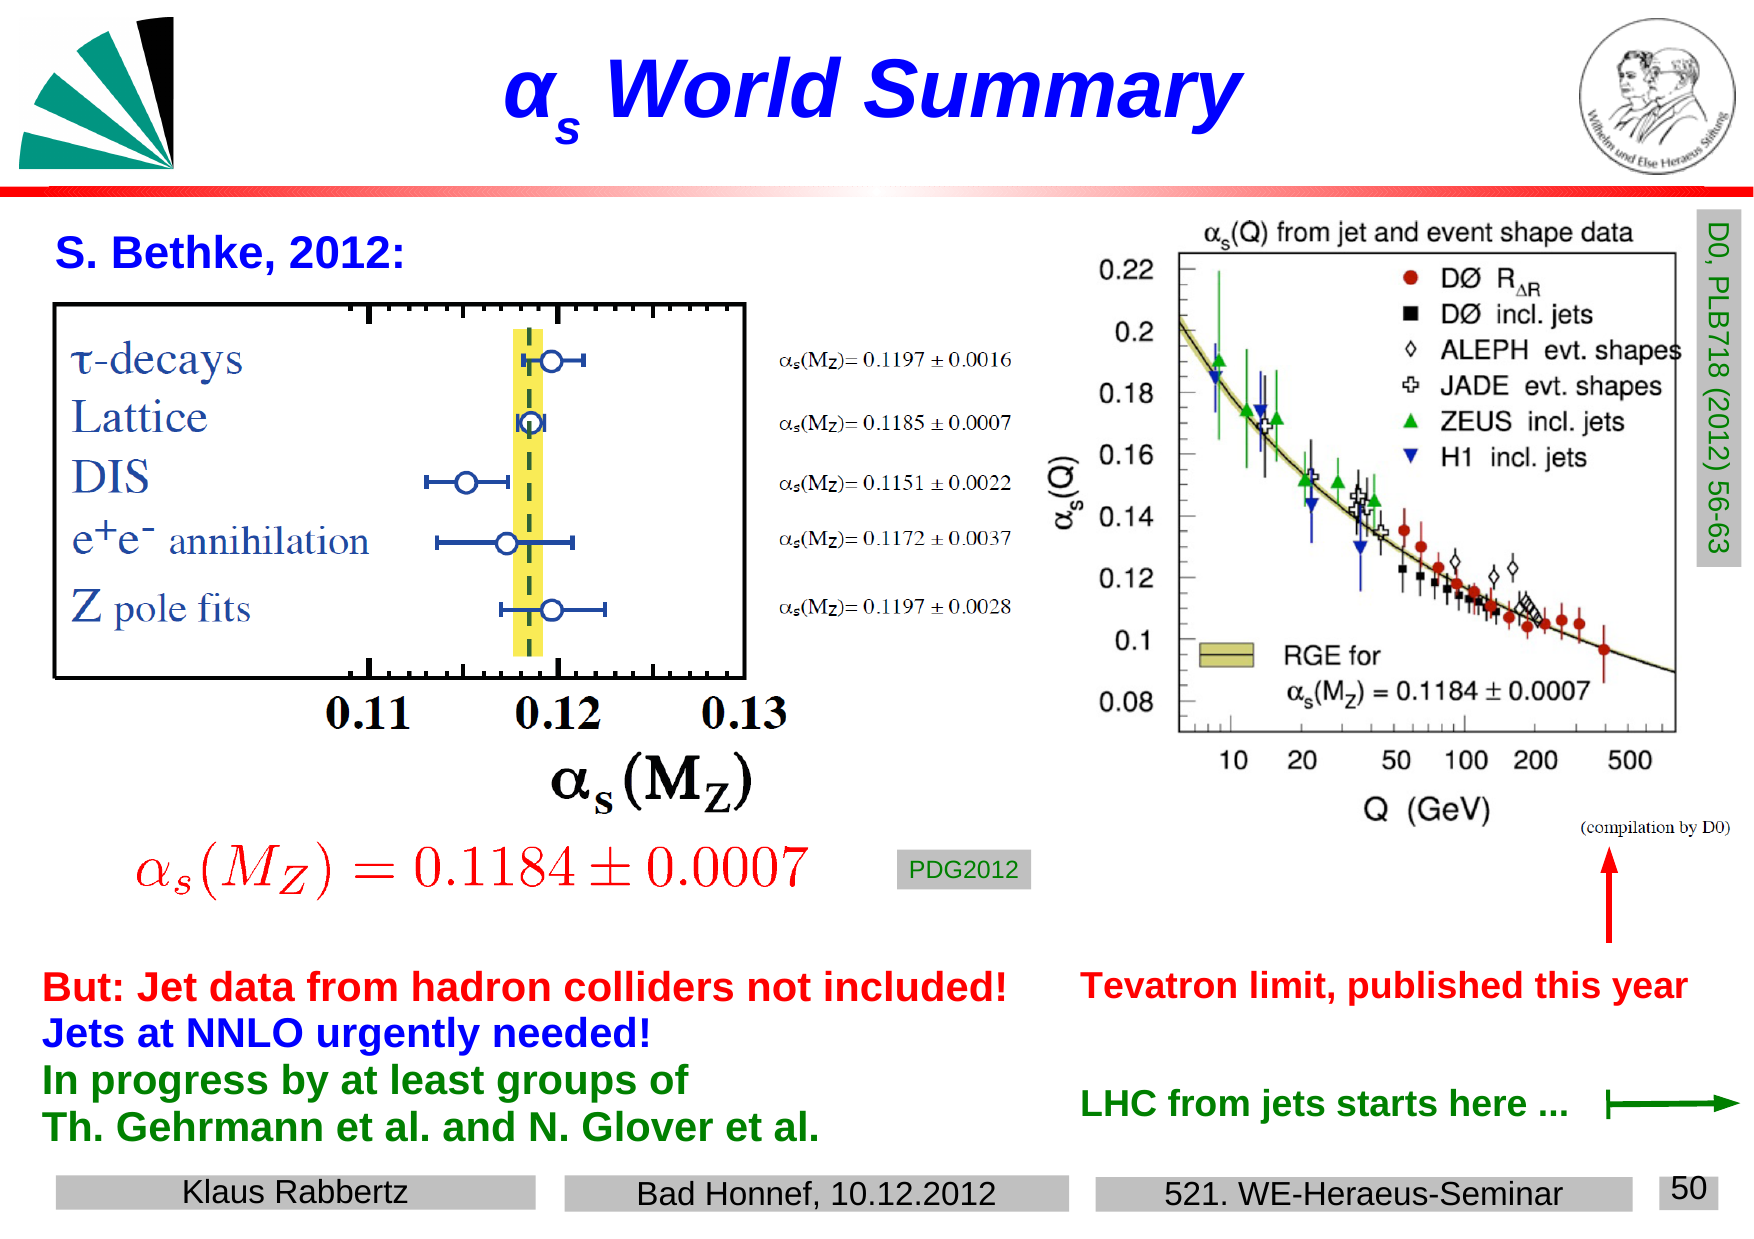

# αs World Summary
S. Bethke, 2012:
D0, PLB718 (2012) 56-63
PDG2012
But: Jet data from hadron colliders not included!
Jets at NNLO urgently needed!
In progress by at least groups of
Th. Gehrmann et al. and N. Glover et al.
Tevatron limit, published this year
LHC from jets starts here ...